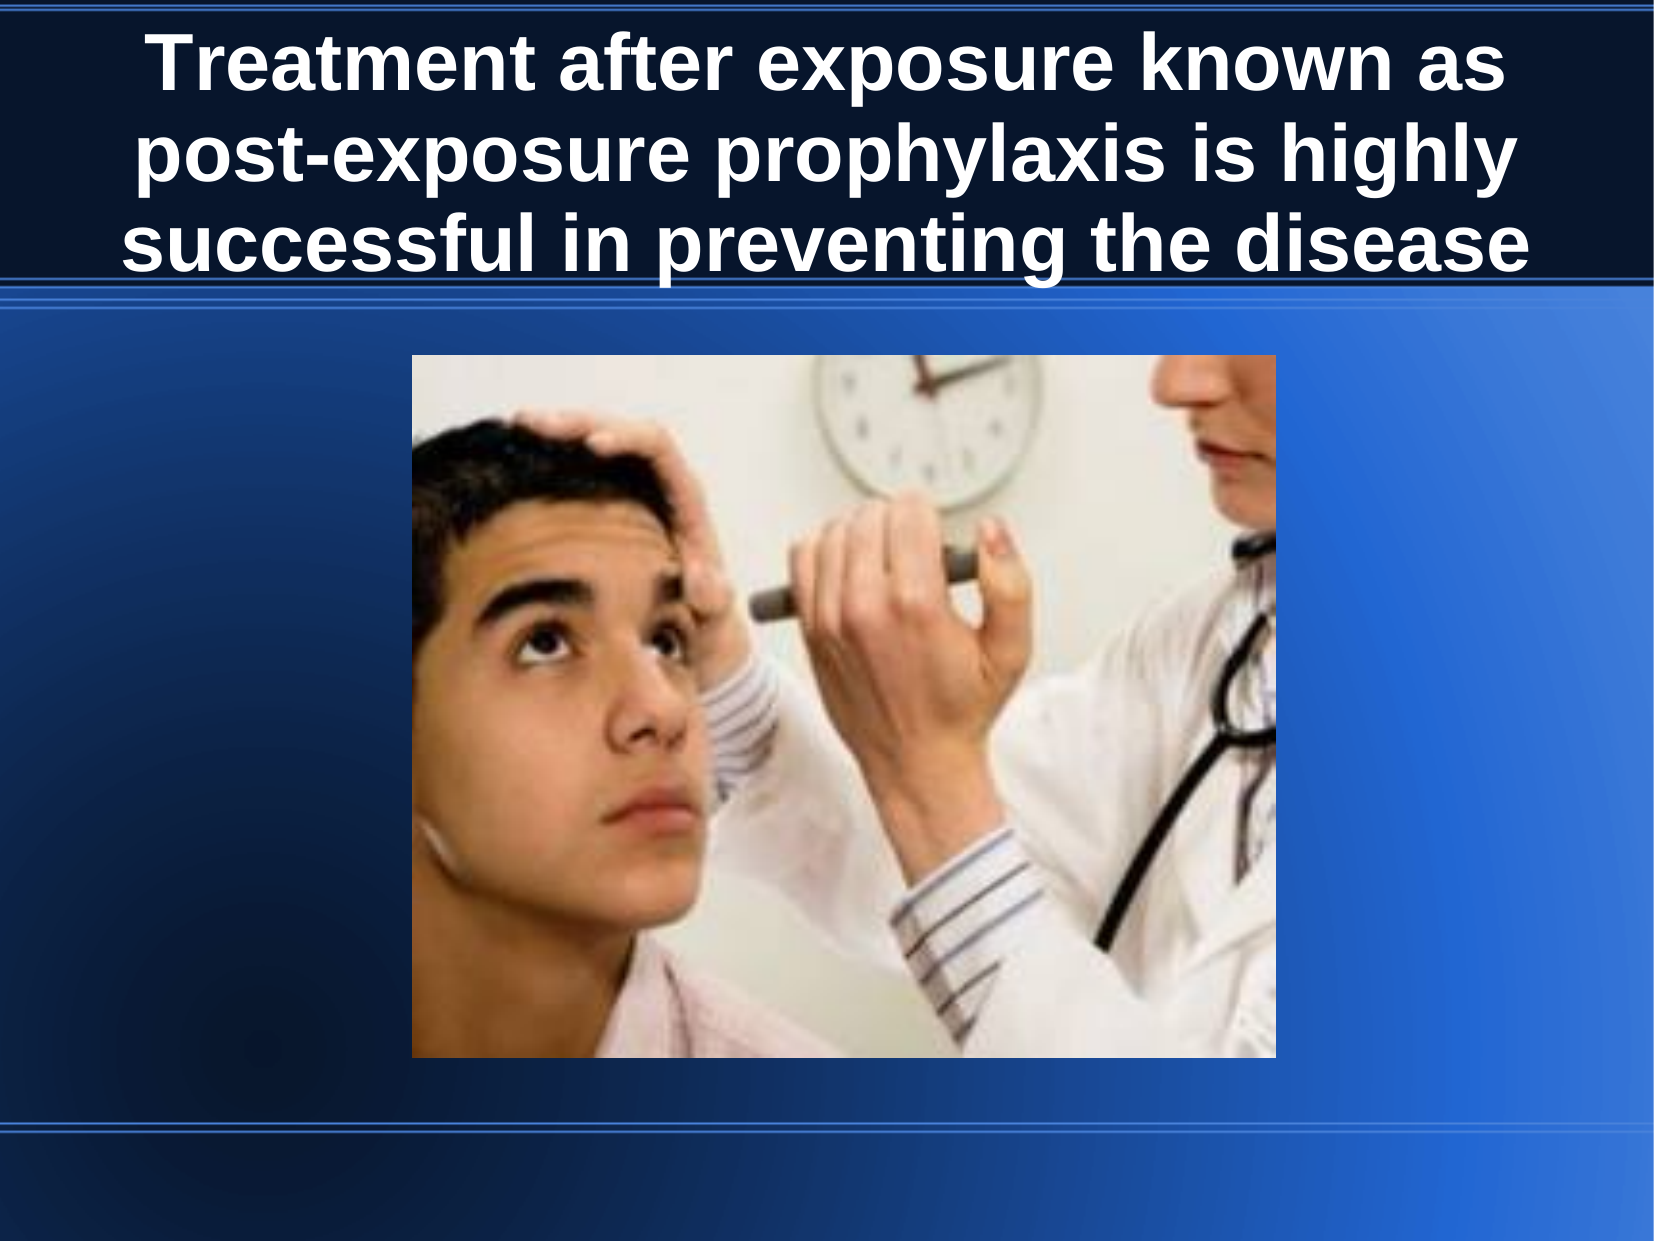

# Treatment after exposure known as post-exposure prophylaxis is highly successful in preventing the disease